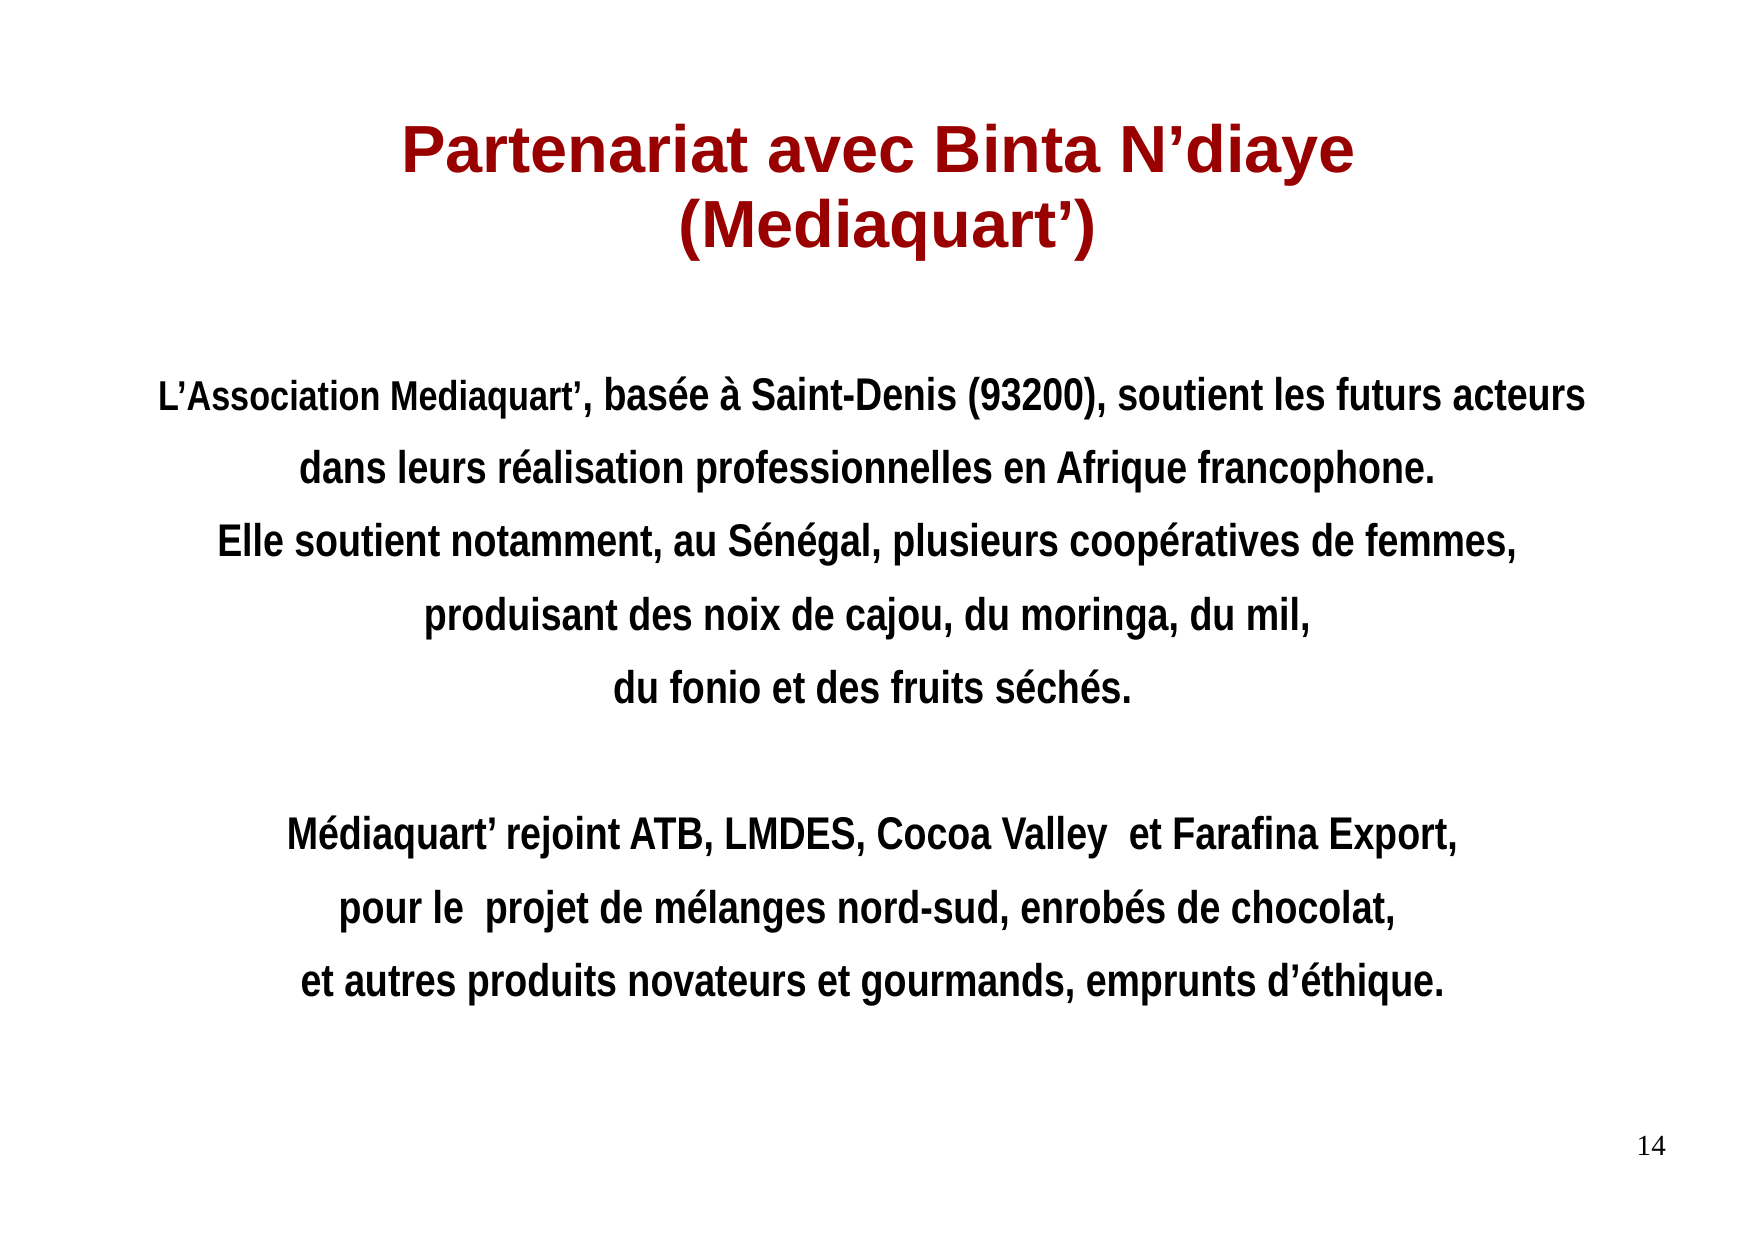

# Partenariat avec Binta N’diaye (Mediaquart’)
 L’Association Mediaquart’, basée à Saint-Denis (93200), soutient les futurs acteurs
dans leurs réalisation professionnelles en Afrique francophone.
Elle soutient notamment, au Sénégal, plusieurs coopératives de femmes,
produisant des noix de cajou, du moringa, du mil,
du fonio et des fruits séchés.
Médiaquart’ rejoint ATB, LMDES, Cocoa Valley et Farafina Export,
pour le projet de mélanges nord-sud, enrobés de chocolat,
et autres produits novateurs et gourmands, emprunts d’éthique.
14